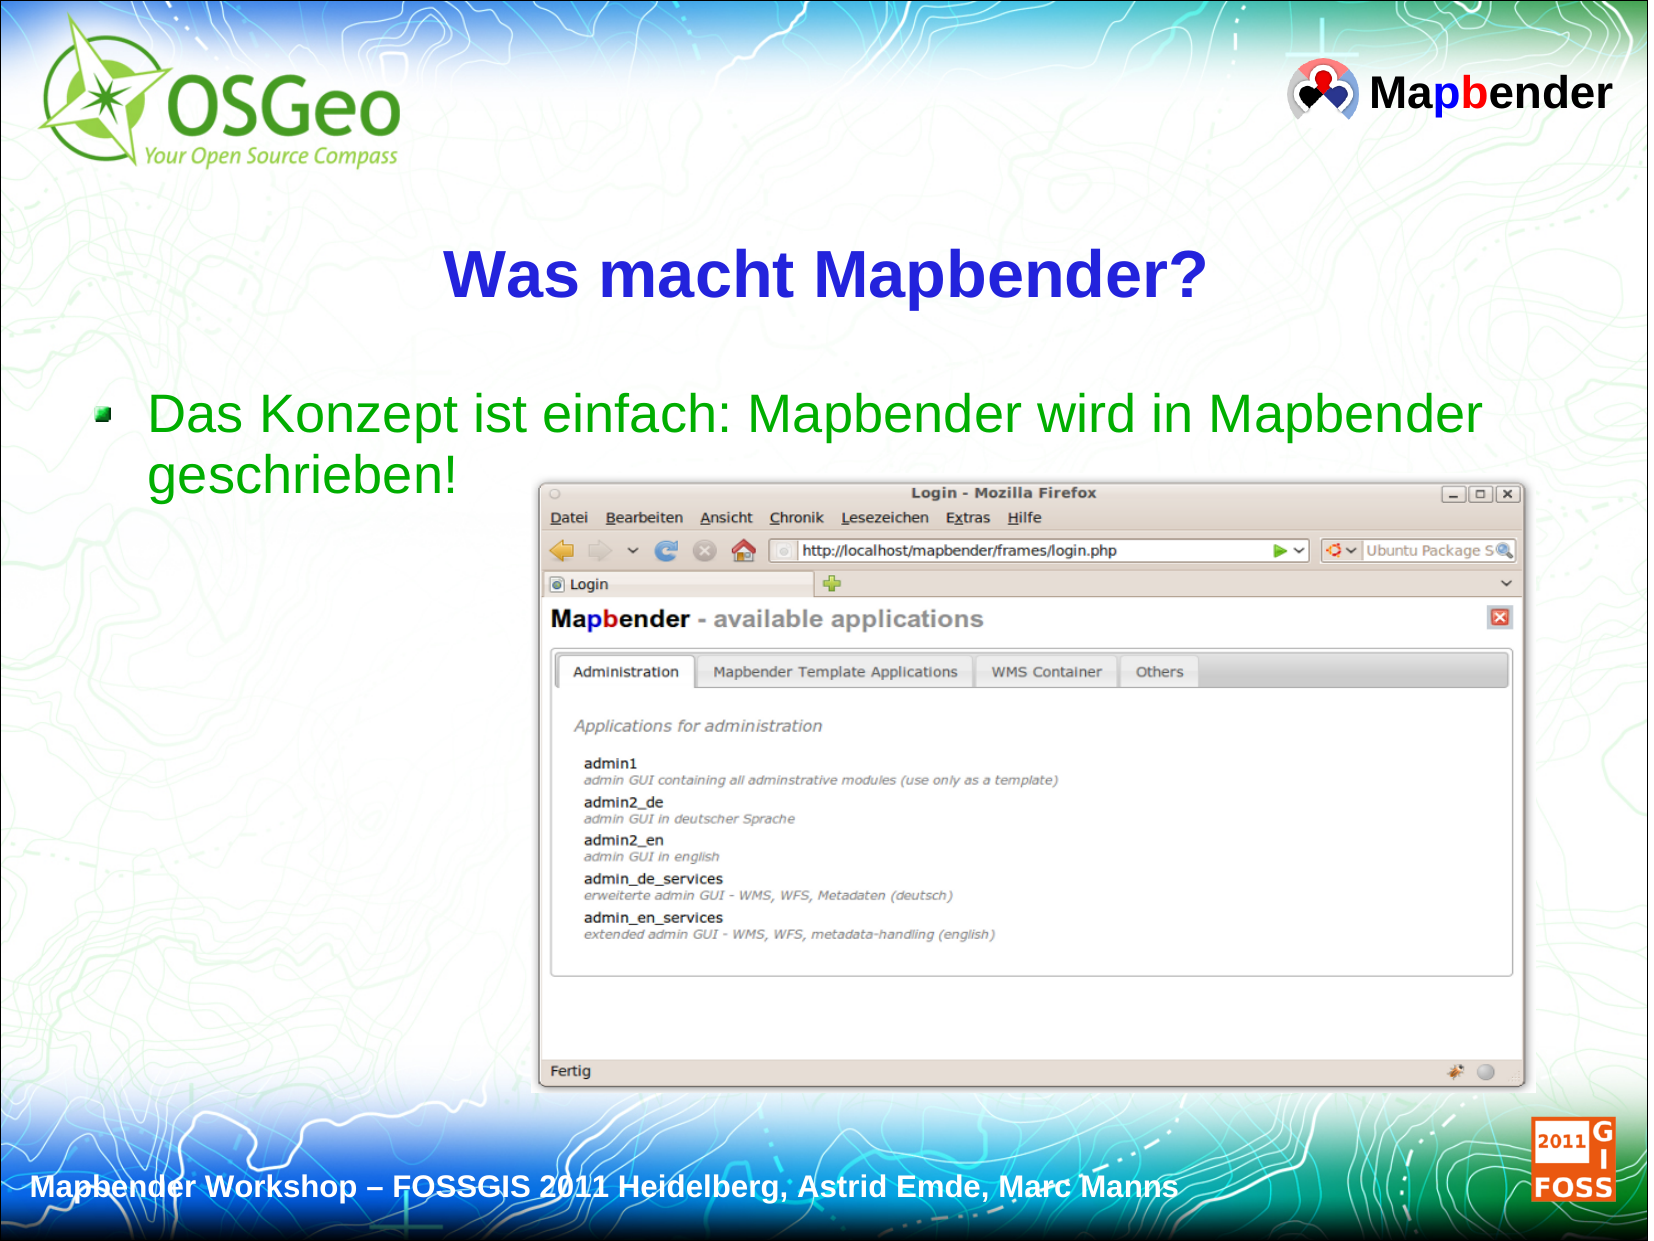

# Was macht Mapbender?
Das Konzept ist einfach: Mapbender wird in Mapbender geschrieben!